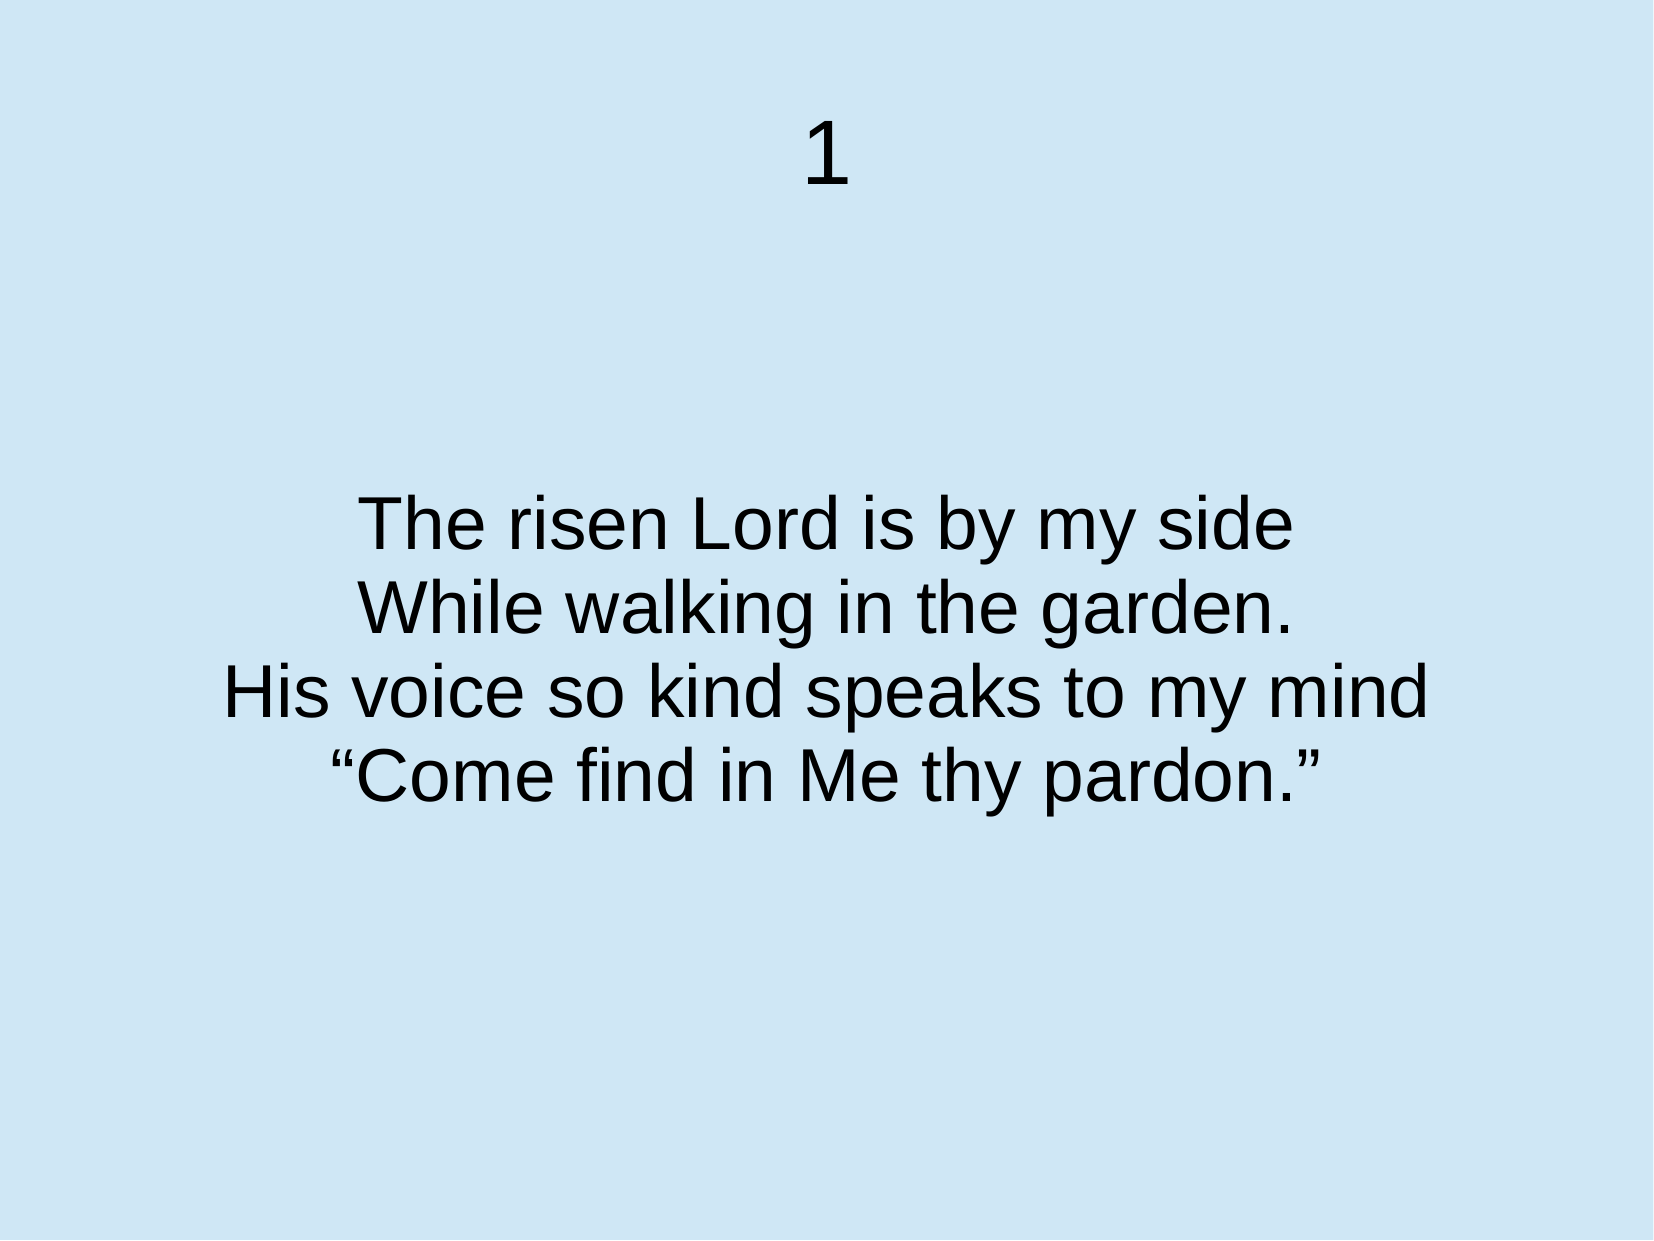

# 1
The risen Lord is by my side
While walking in the garden.
His voice so kind speaks to my mind
“Come find in Me thy pardon.”